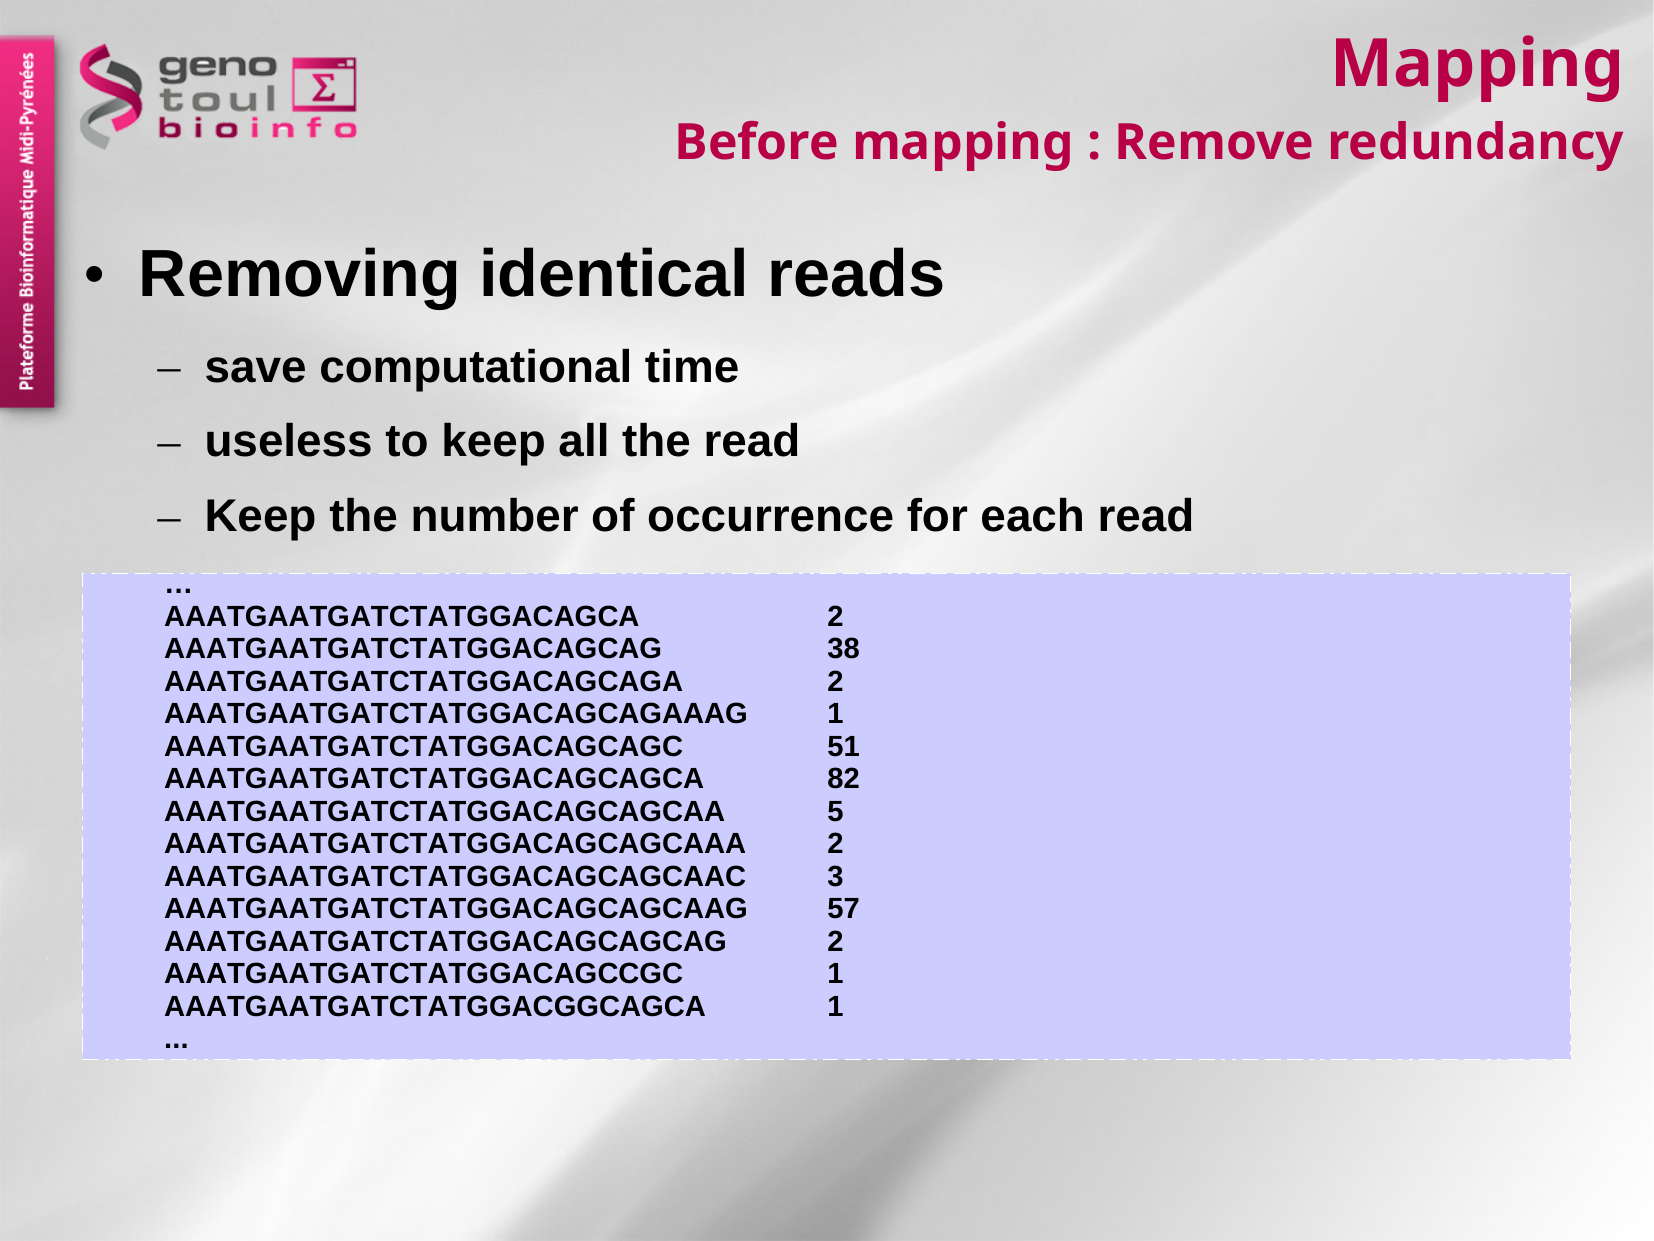

Mapping
Before mapping : Remove redundancy
# Removing identical reads
save computational time
useless to keep all the read
Keep the number of occurrence for each read
…
AAATGAATGATCTATGGACAGCA			2
AAATGAATGATCTATGGACAGCAG			38
AAATGAATGATCTATGGACAGCAGA		2
AAATGAATGATCTATGGACAGCAGAAAG		1
AAATGAATGATCTATGGACAGCAGC		51
AAATGAATGATCTATGGACAGCAGCA		82
AAATGAATGATCTATGGACAGCAGCAA		5
AAATGAATGATCTATGGACAGCAGCAAA		2
AAATGAATGATCTATGGACAGCAGCAAC		3
AAATGAATGATCTATGGACAGCAGCAAG		57
AAATGAATGATCTATGGACAGCAGCAG		2
AAATGAATGATCTATGGACAGCCGC		1
AAATGAATGATCTATGGACGGCAGCA		1
...